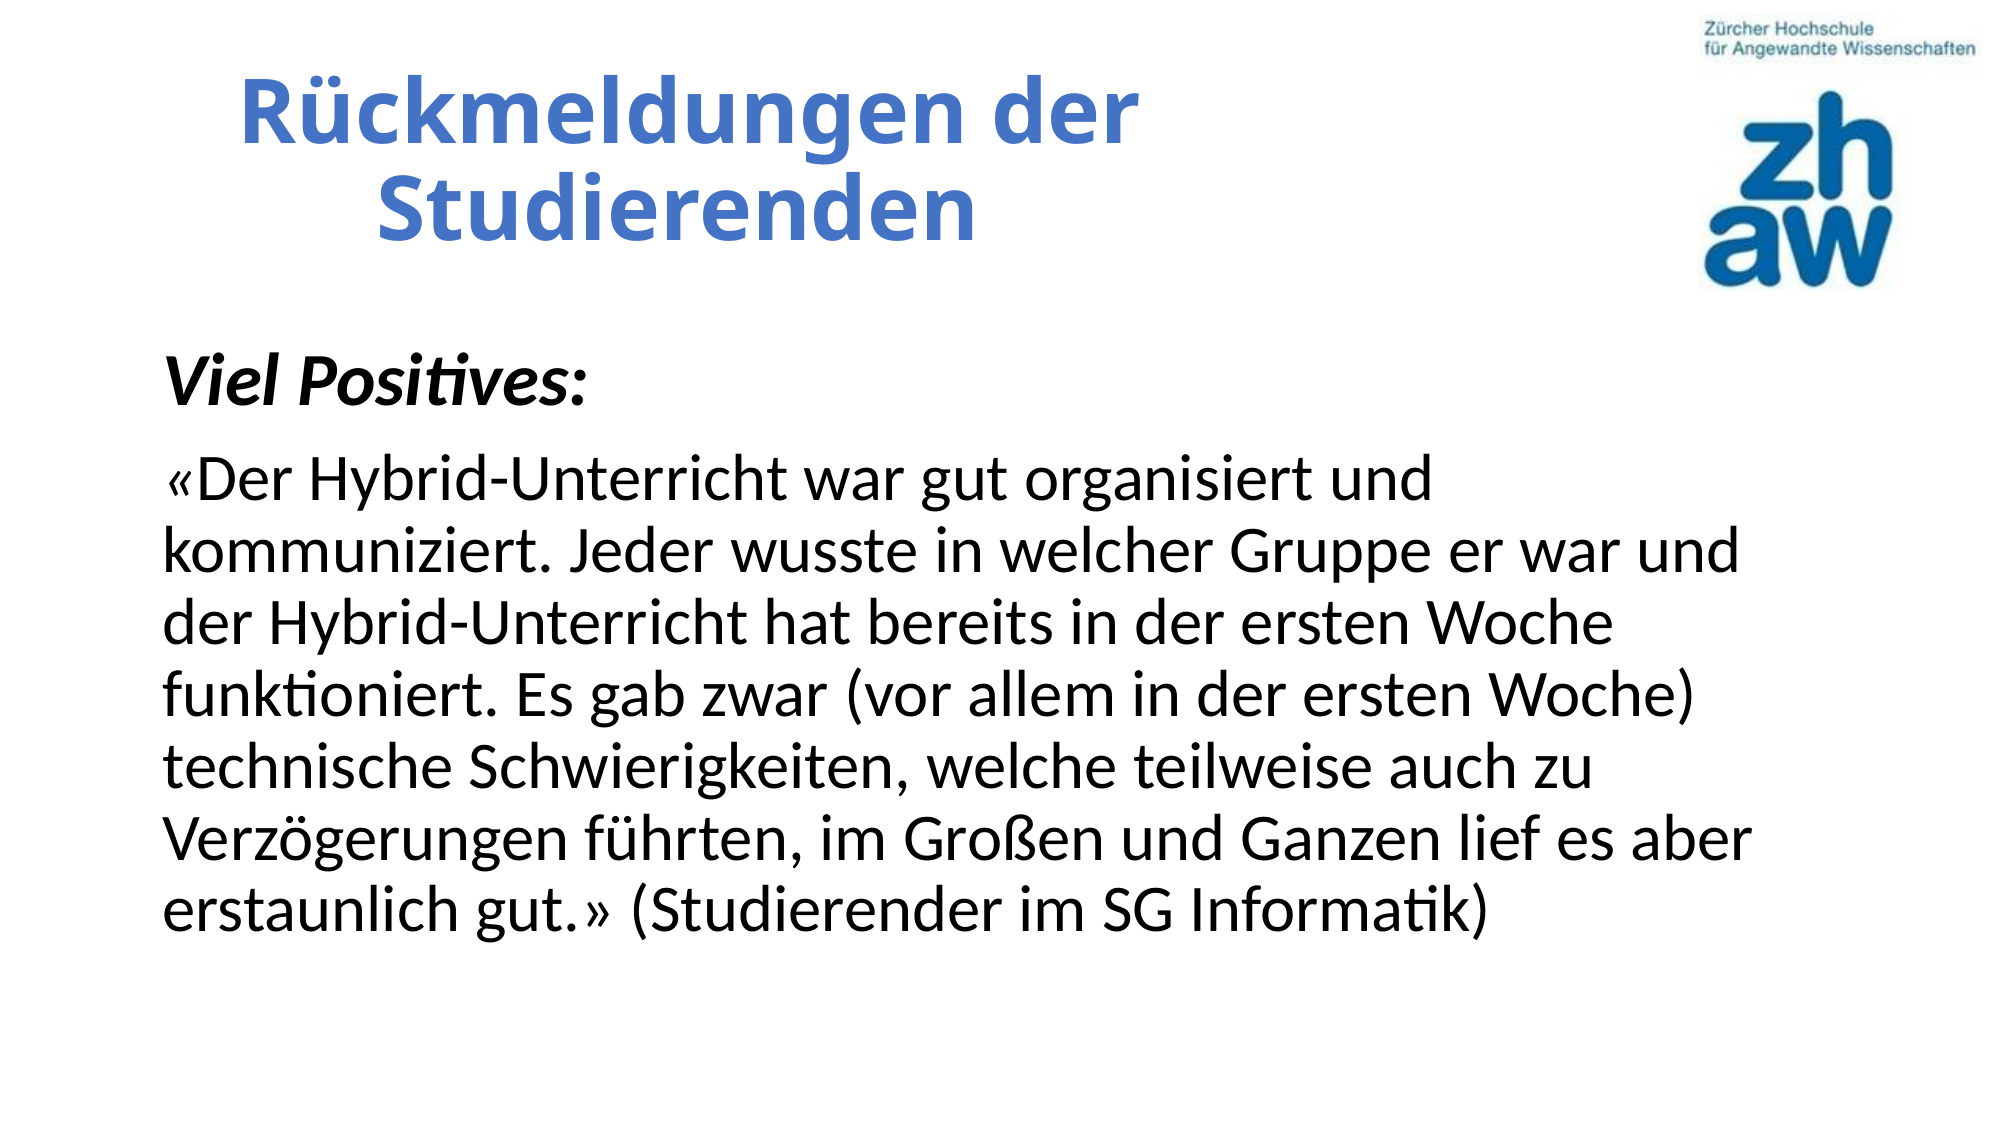

# Rückmeldungen der Studierenden
Viel Positives:
«Der Hybrid-Unterricht war gut organisiert und kommuniziert. Jeder wusste in welcher Gruppe er war und der Hybrid-Unterricht hat bereits in der ersten Woche funktioniert. Es gab zwar (vor allem in der ersten Woche) technische Schwierigkeiten, welche teilweise auch zu Verzögerungen führten, im Großen und Ganzen lief es aber erstaunlich gut.» (Studierender im SG Informatik)